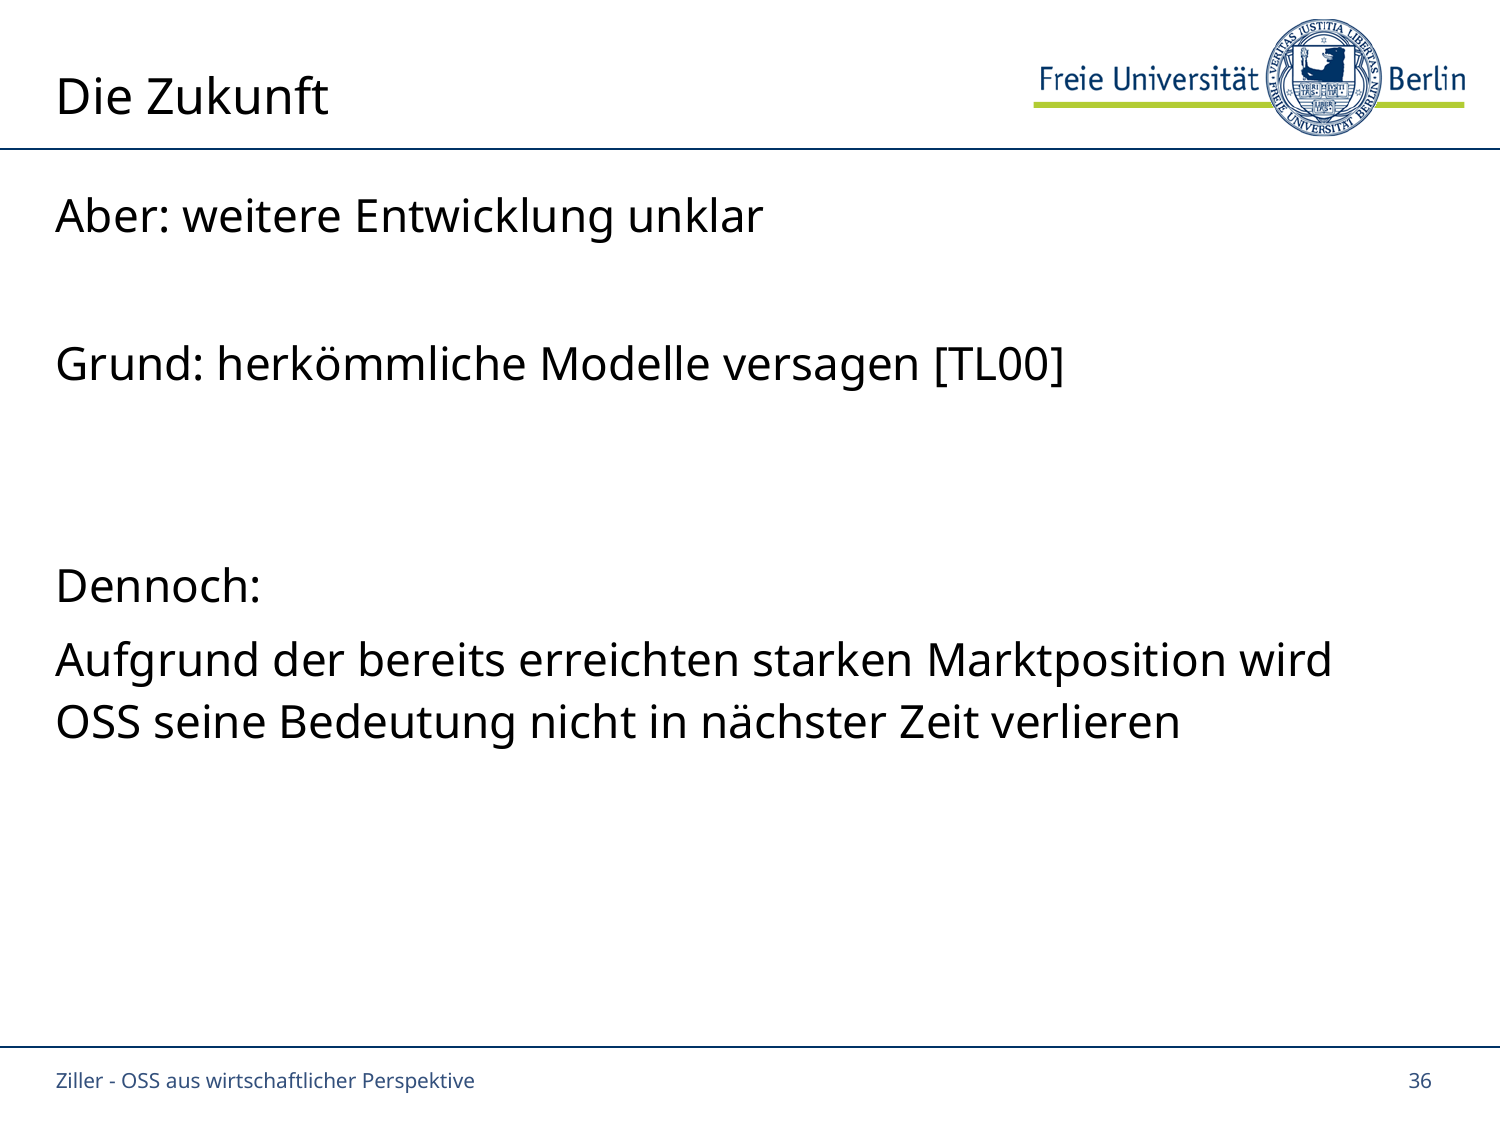

# Die Zukunft
Aber: weitere Entwicklung unklar
Grund: herkömmliche Modelle versagen [TL00]
Dennoch:
Aufgrund der bereits erreichten starken Marktposition wird OSS seine Bedeutung nicht in nächster Zeit verlieren
Ziller - OSS aus wirtschaftlicher Perspektive
36